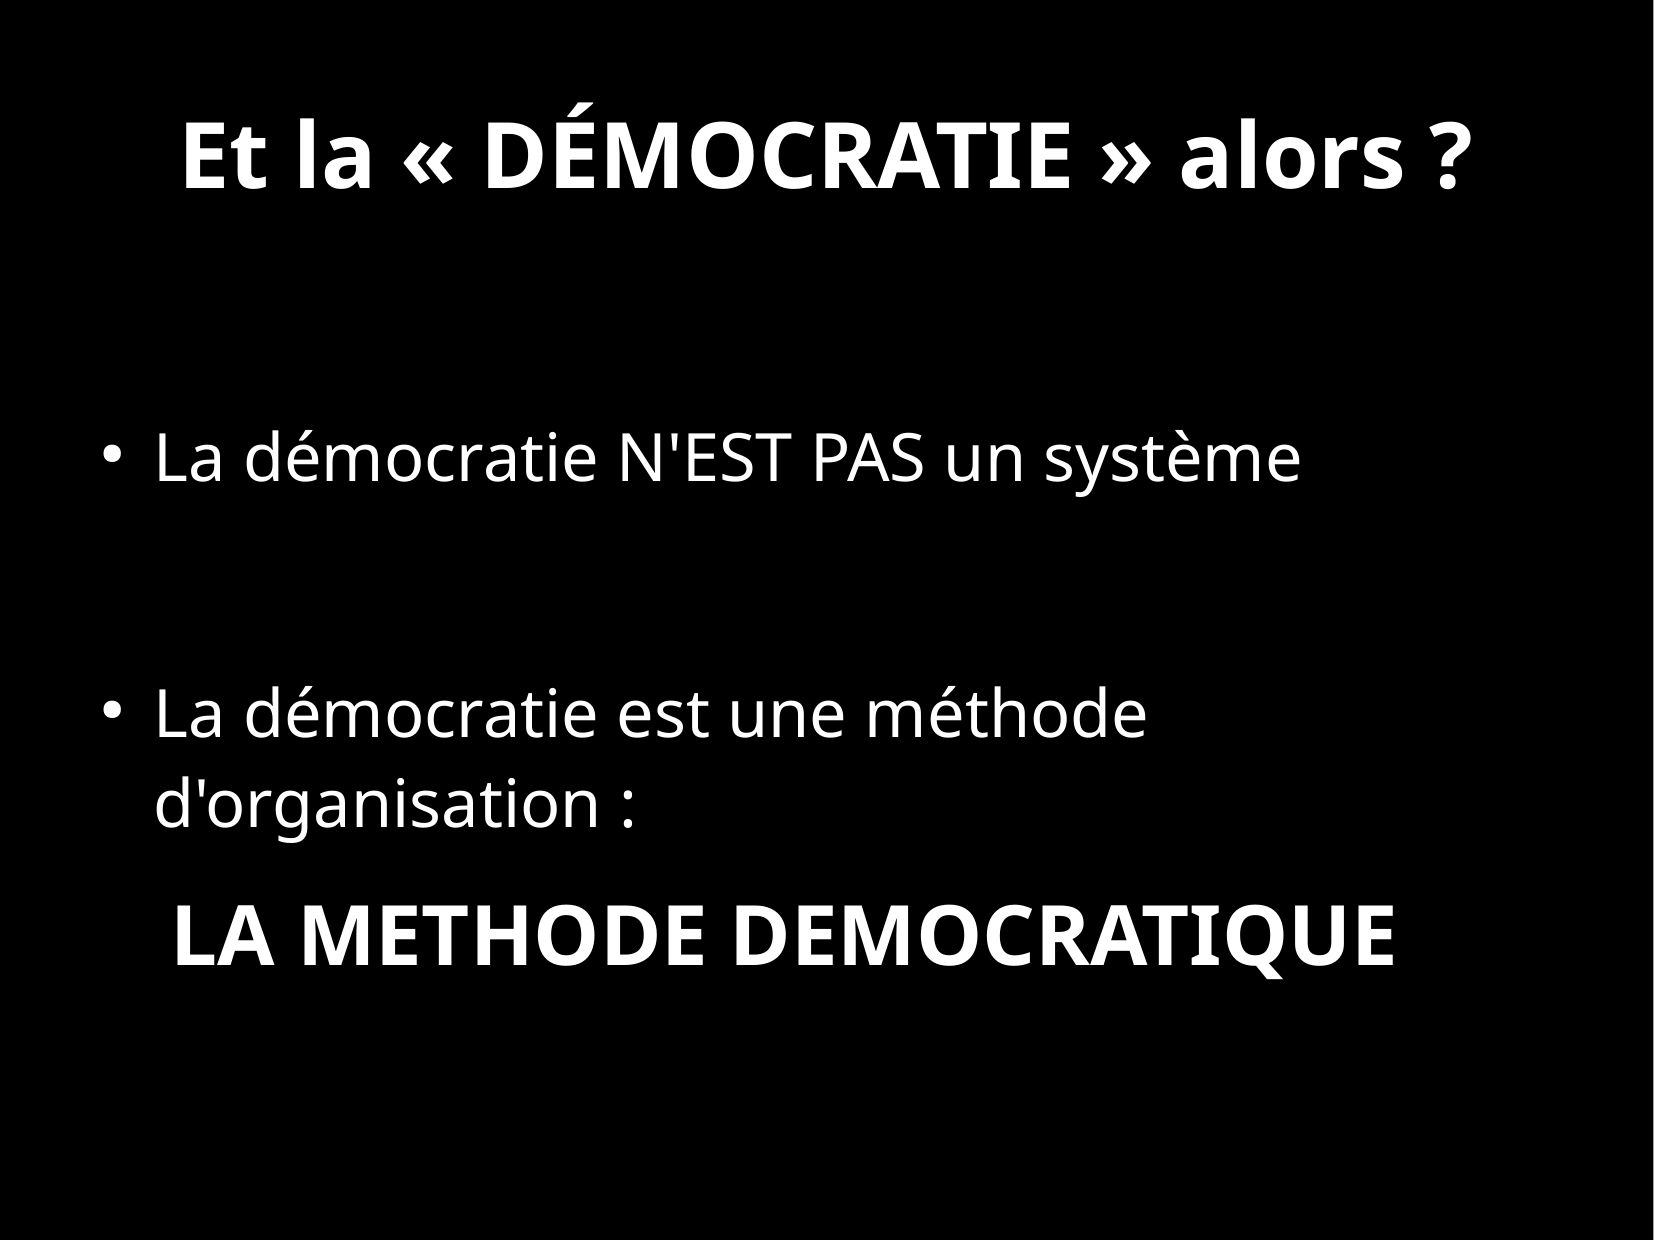

# Et la « DÉMOCRATIE » alors ?
La démocratie N'EST PAS un système
La démocratie est une méthode d'organisation :
 LA METHODE DEMOCRATIQUE